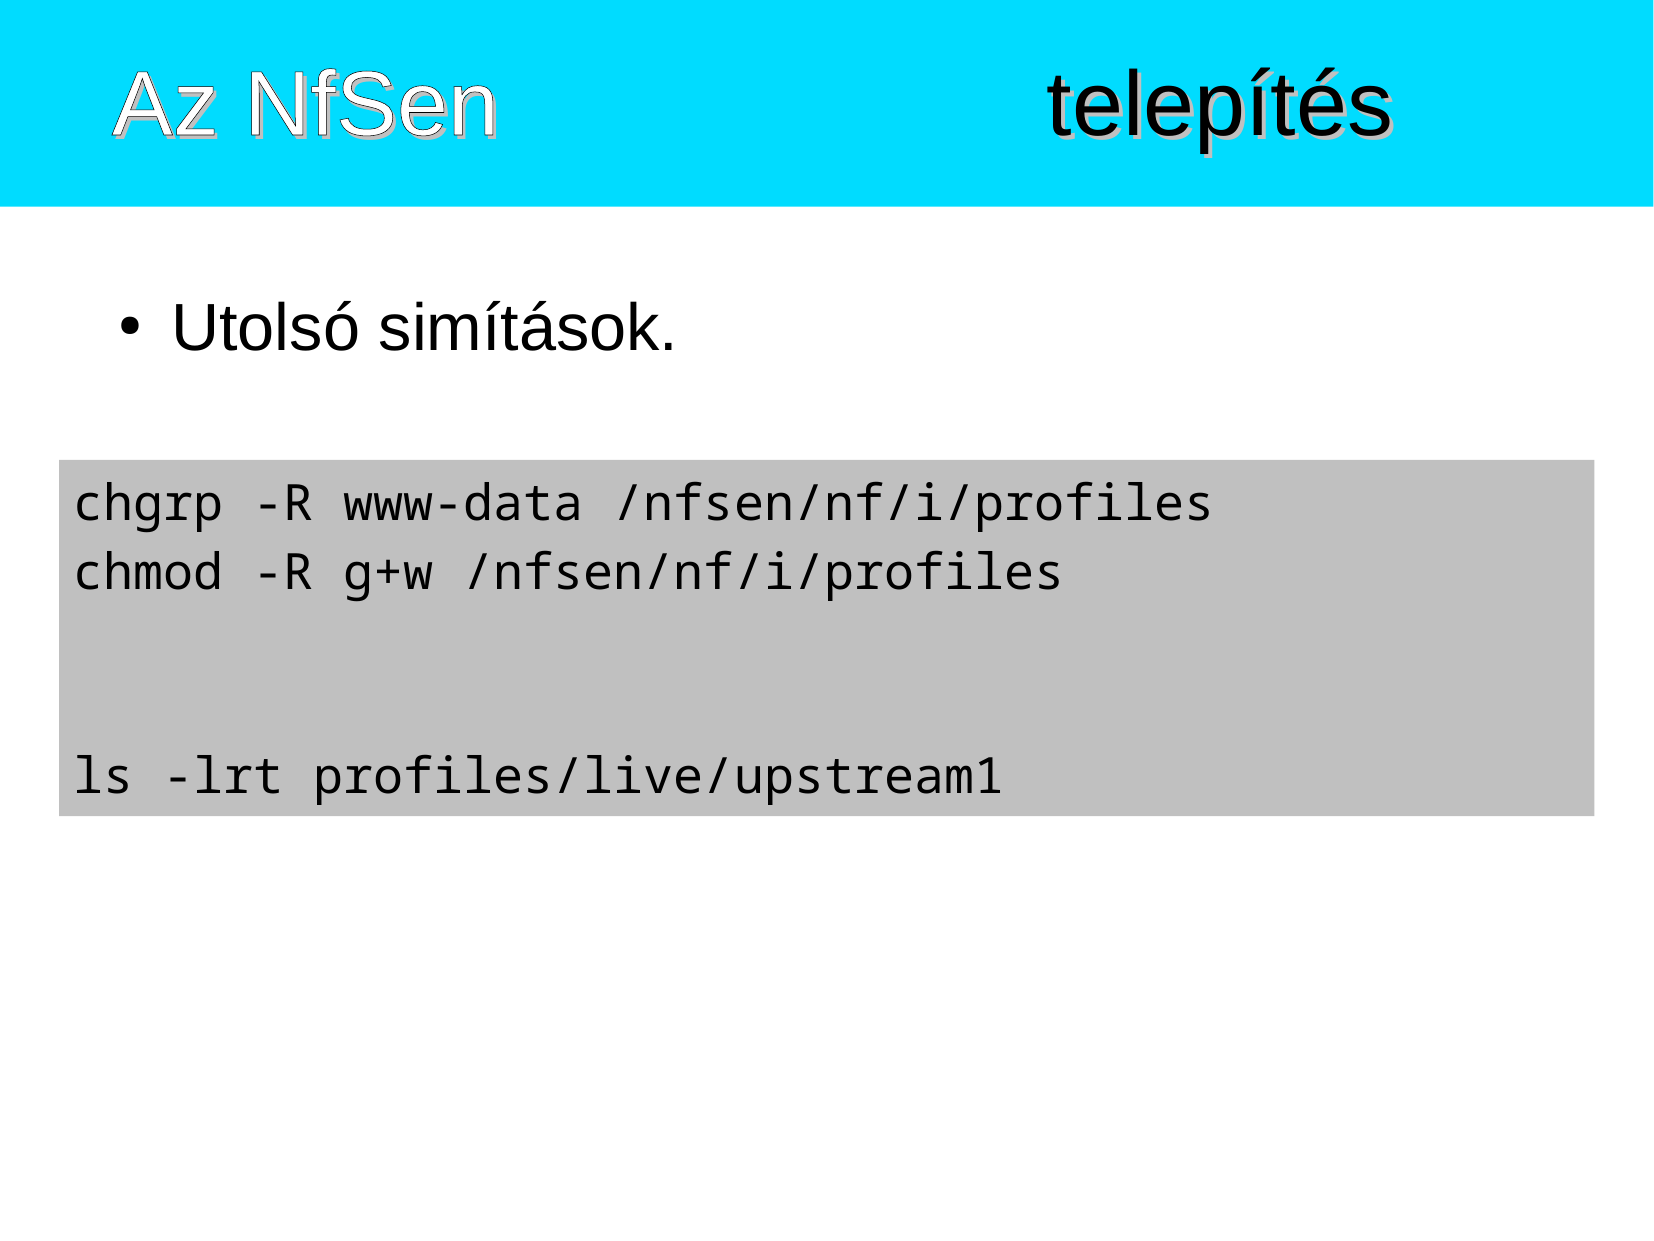

Az NfSen	telepítés
# Utolsó simítások.
chgrp -R www-data /nfsen/nf/i/profiles
chmod -R g+w /nfsen/nf/i/profiles
ls -lrt profiles/live/upstream1